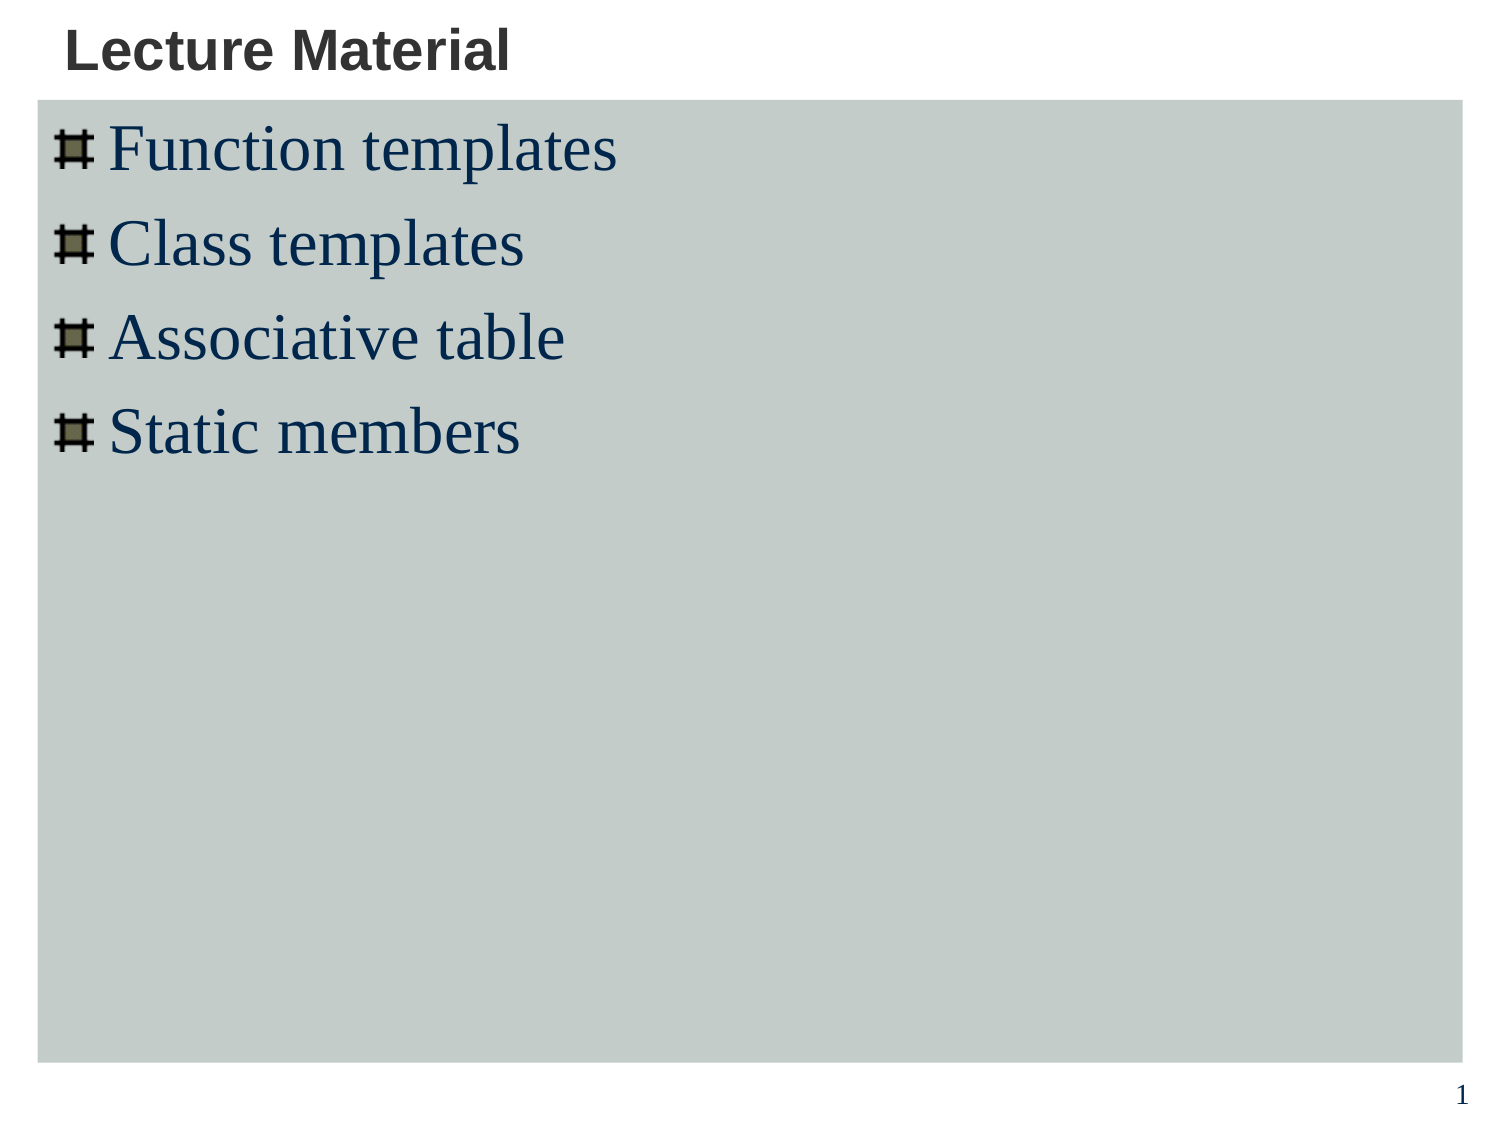

# Lecture Material
Function templates
Class templates
Associative table
Static members